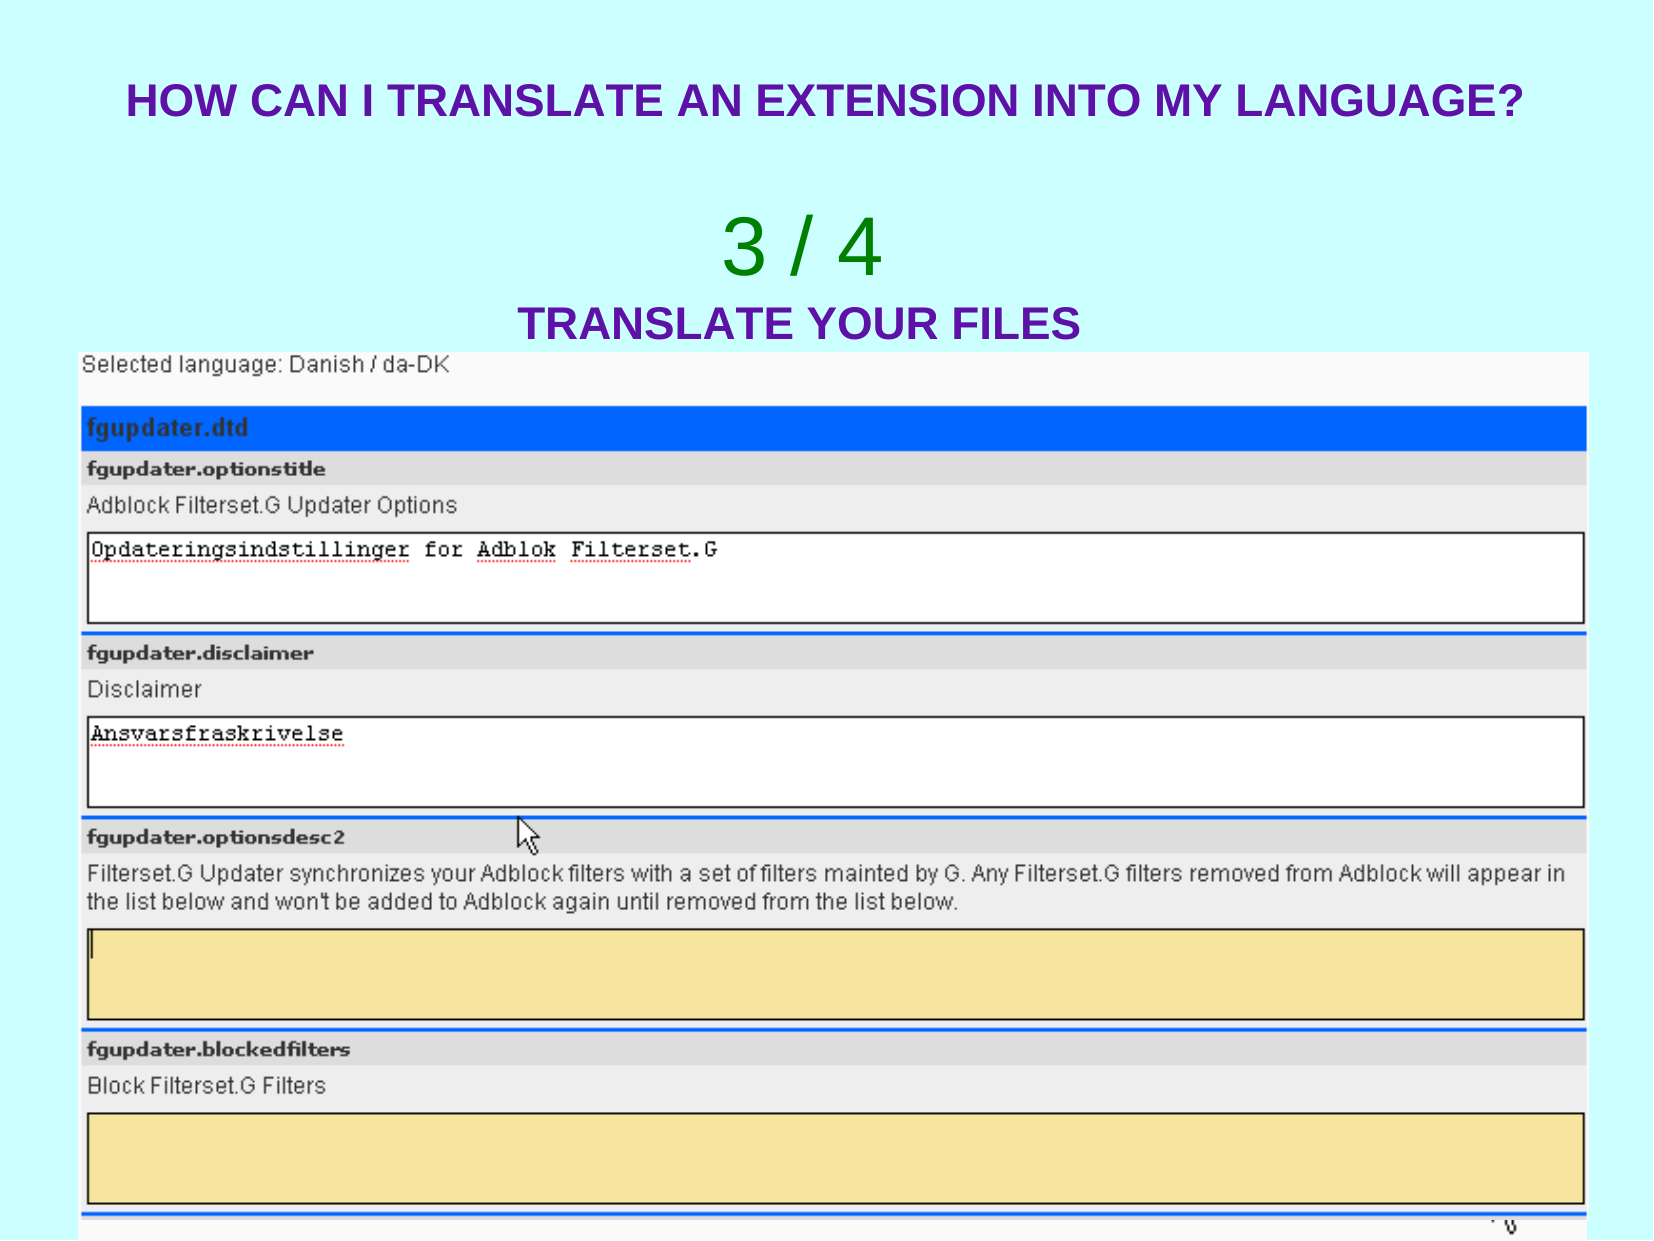

HOW CAN I TRANSLATE AN EXTENSION INTO MY LANGUAGE?
3 / 4
TRANSLATE YOUR FILES